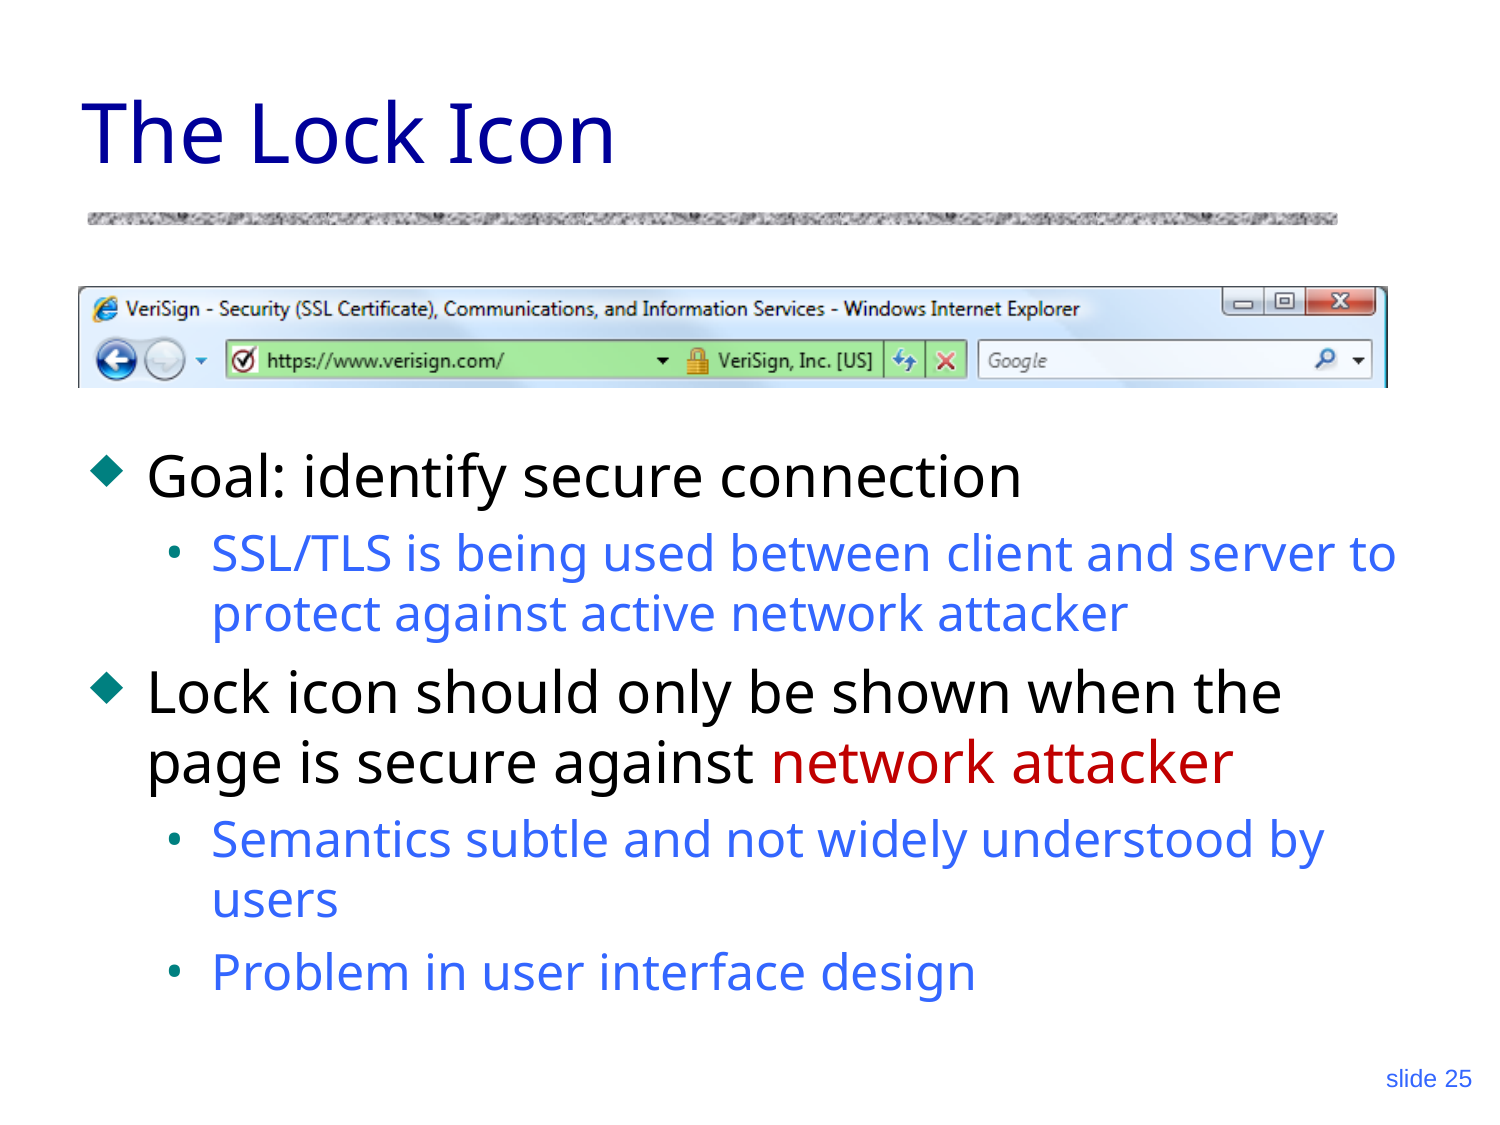

# The Lock Icon
Goal: identify secure connection
SSL/TLS is being used between client and server to protect against active network attacker
Lock icon should only be shown when the page is secure against network attacker
Semantics subtle and not widely understood by users
Problem in user interface design
slide